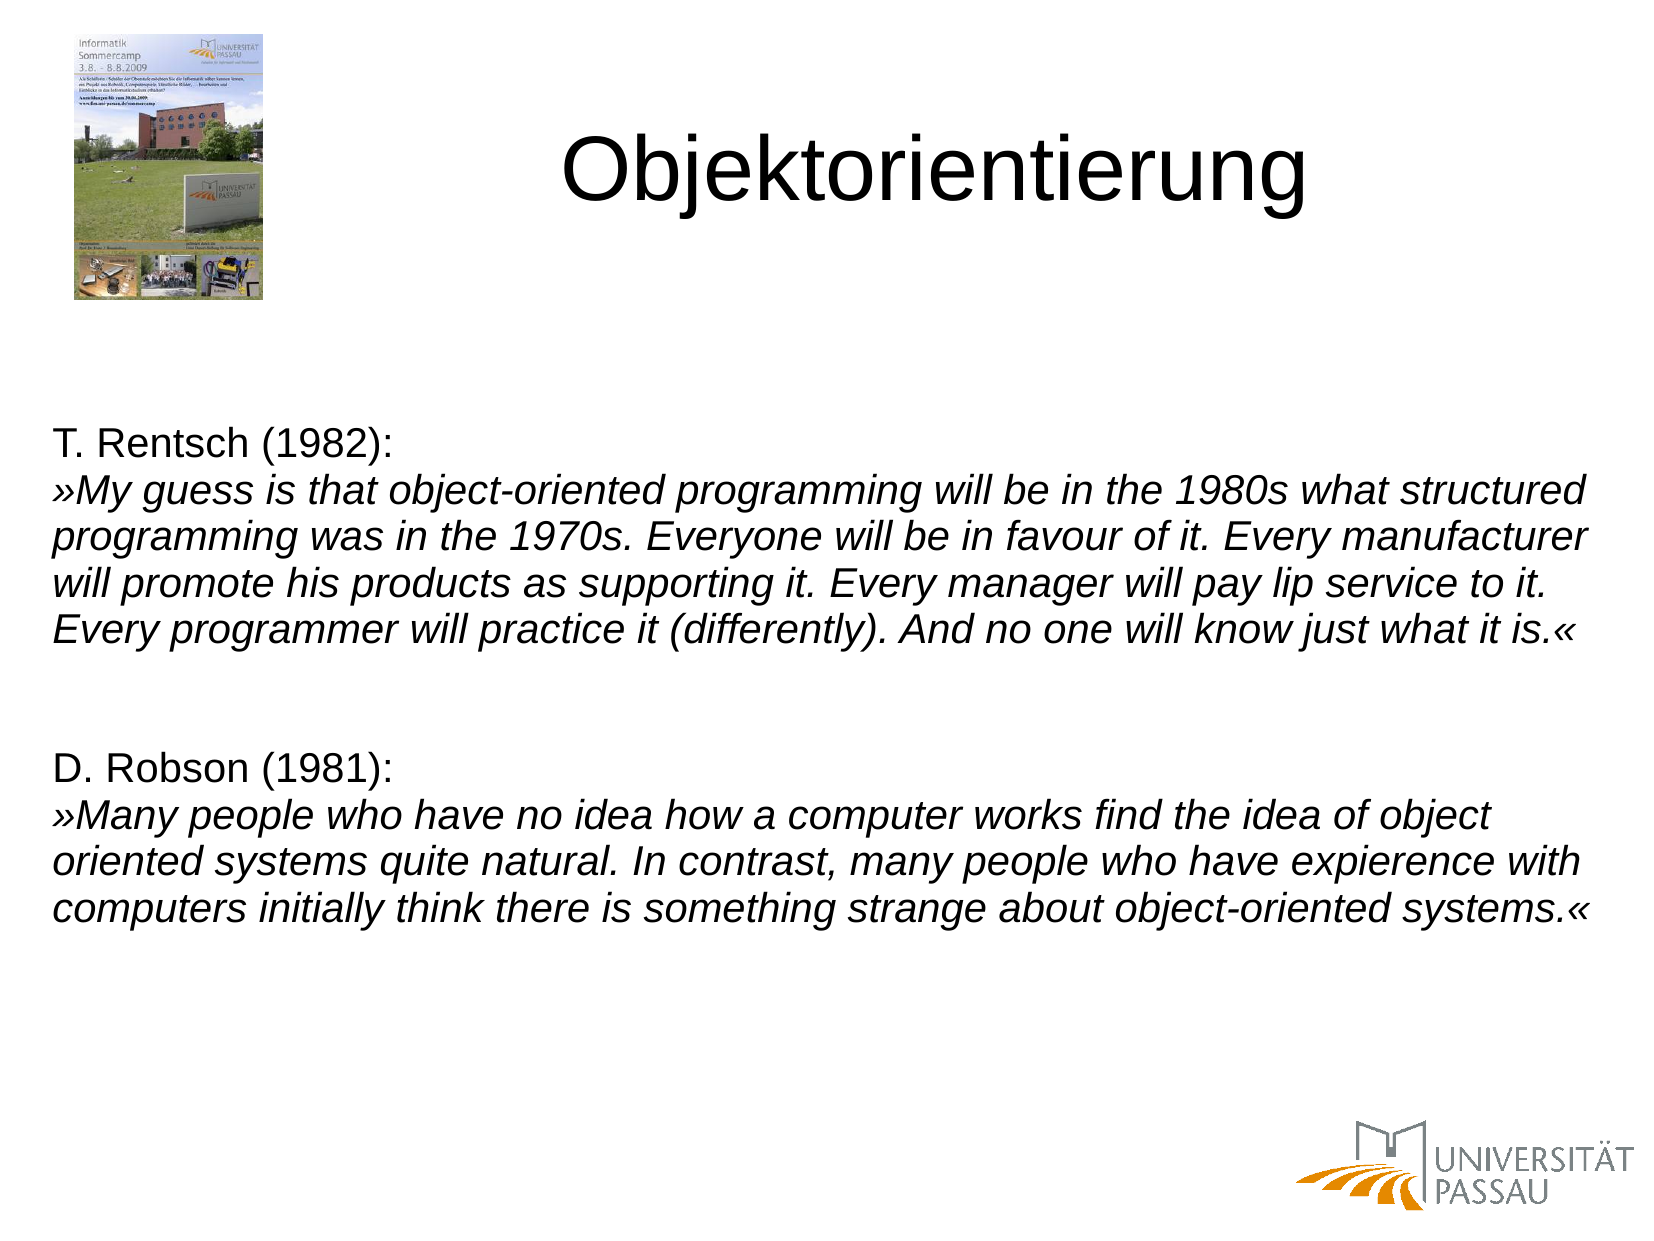

# Objektorientierung
T. Rentsch (1982):
»My guess is that object-oriented programming will be in the 1980s what structured
programming was in the 1970s. Everyone will be in favour of it. Every manufacturer
will promote his products as supporting it. Every manager will pay lip service to it.
Every programmer will practice it (differently). And no one will know just what it is.«
D. Robson (1981):
»Many people who have no idea how a computer works find the idea of object
oriented systems quite natural. In contrast, many people who have expierence with
computers initially think there is something strange about object-oriented systems.«